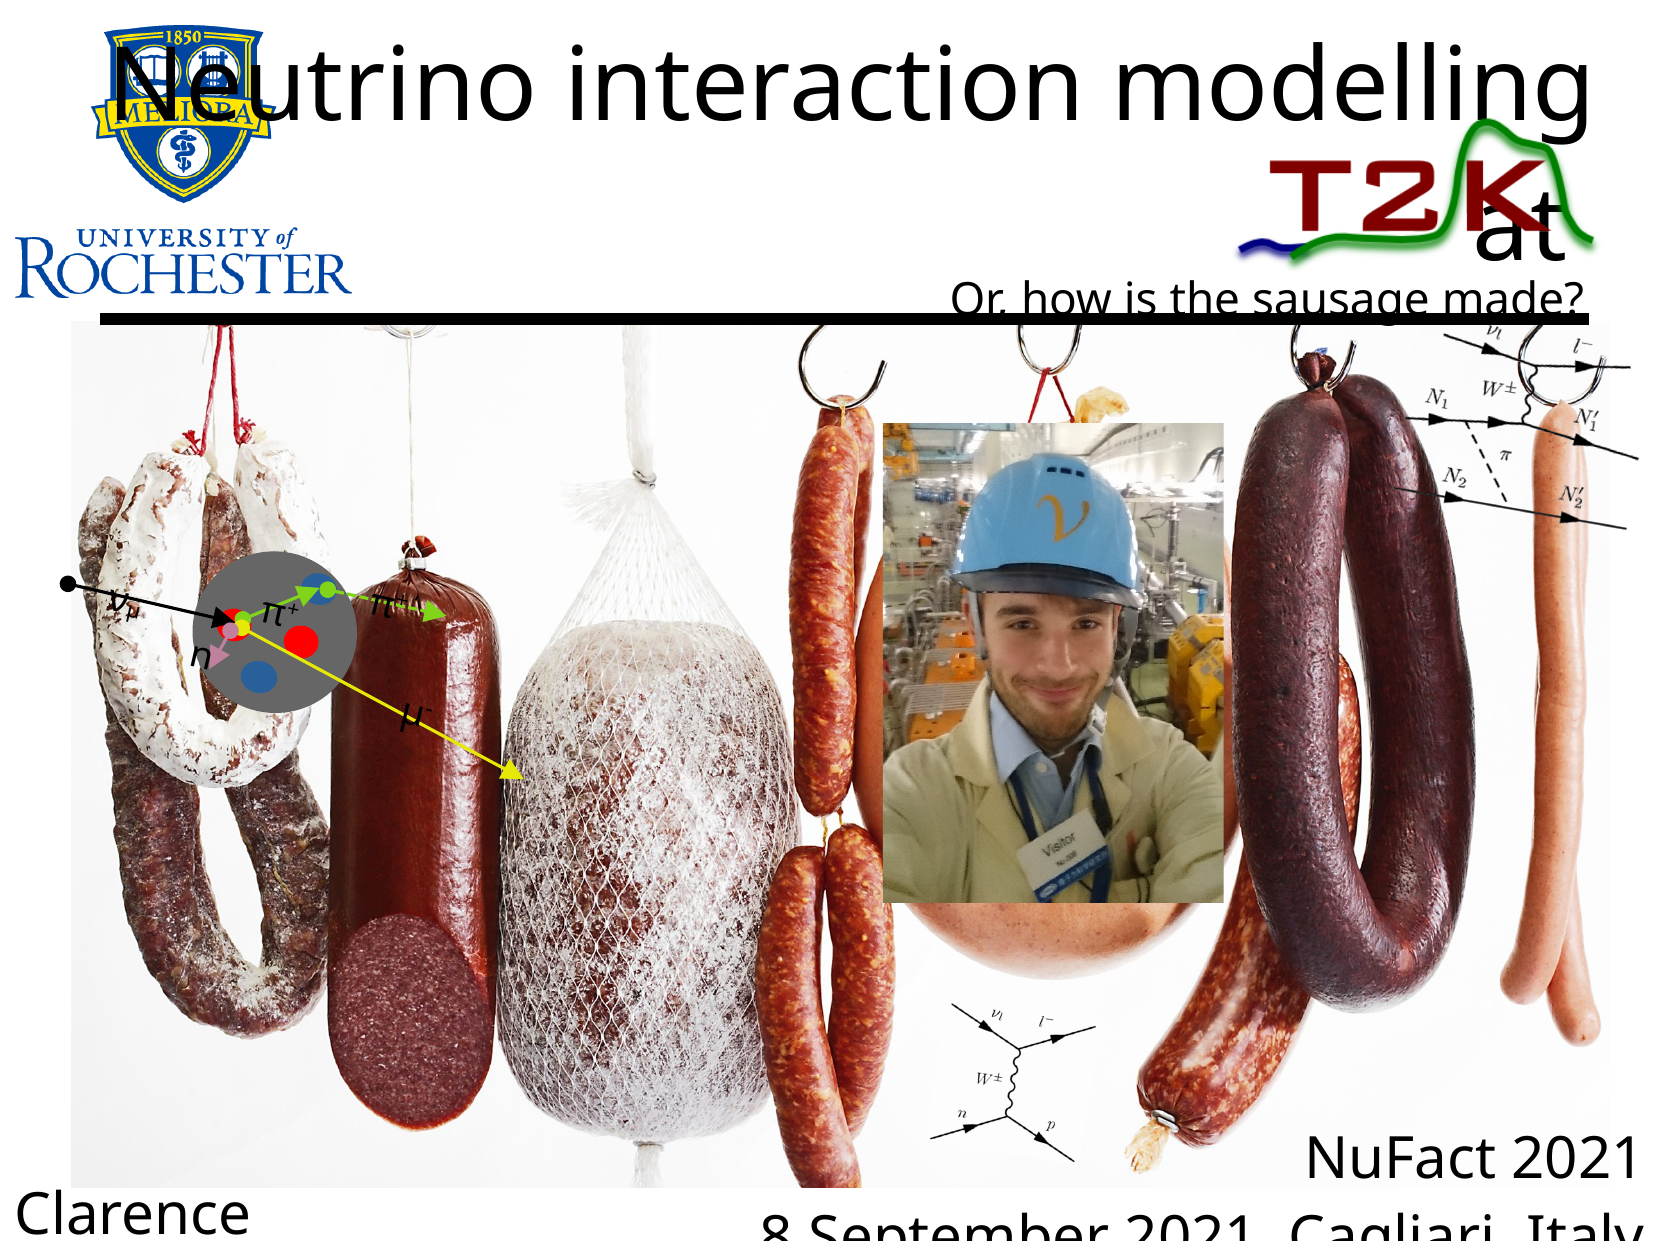

# Neutrino interaction modelling at
Or, how is the sausage made?
νμ
π+ ‘
π+
n
μ-
NuFact 2021
8 September 2021, Cagliari, Italy
Clarence Wret